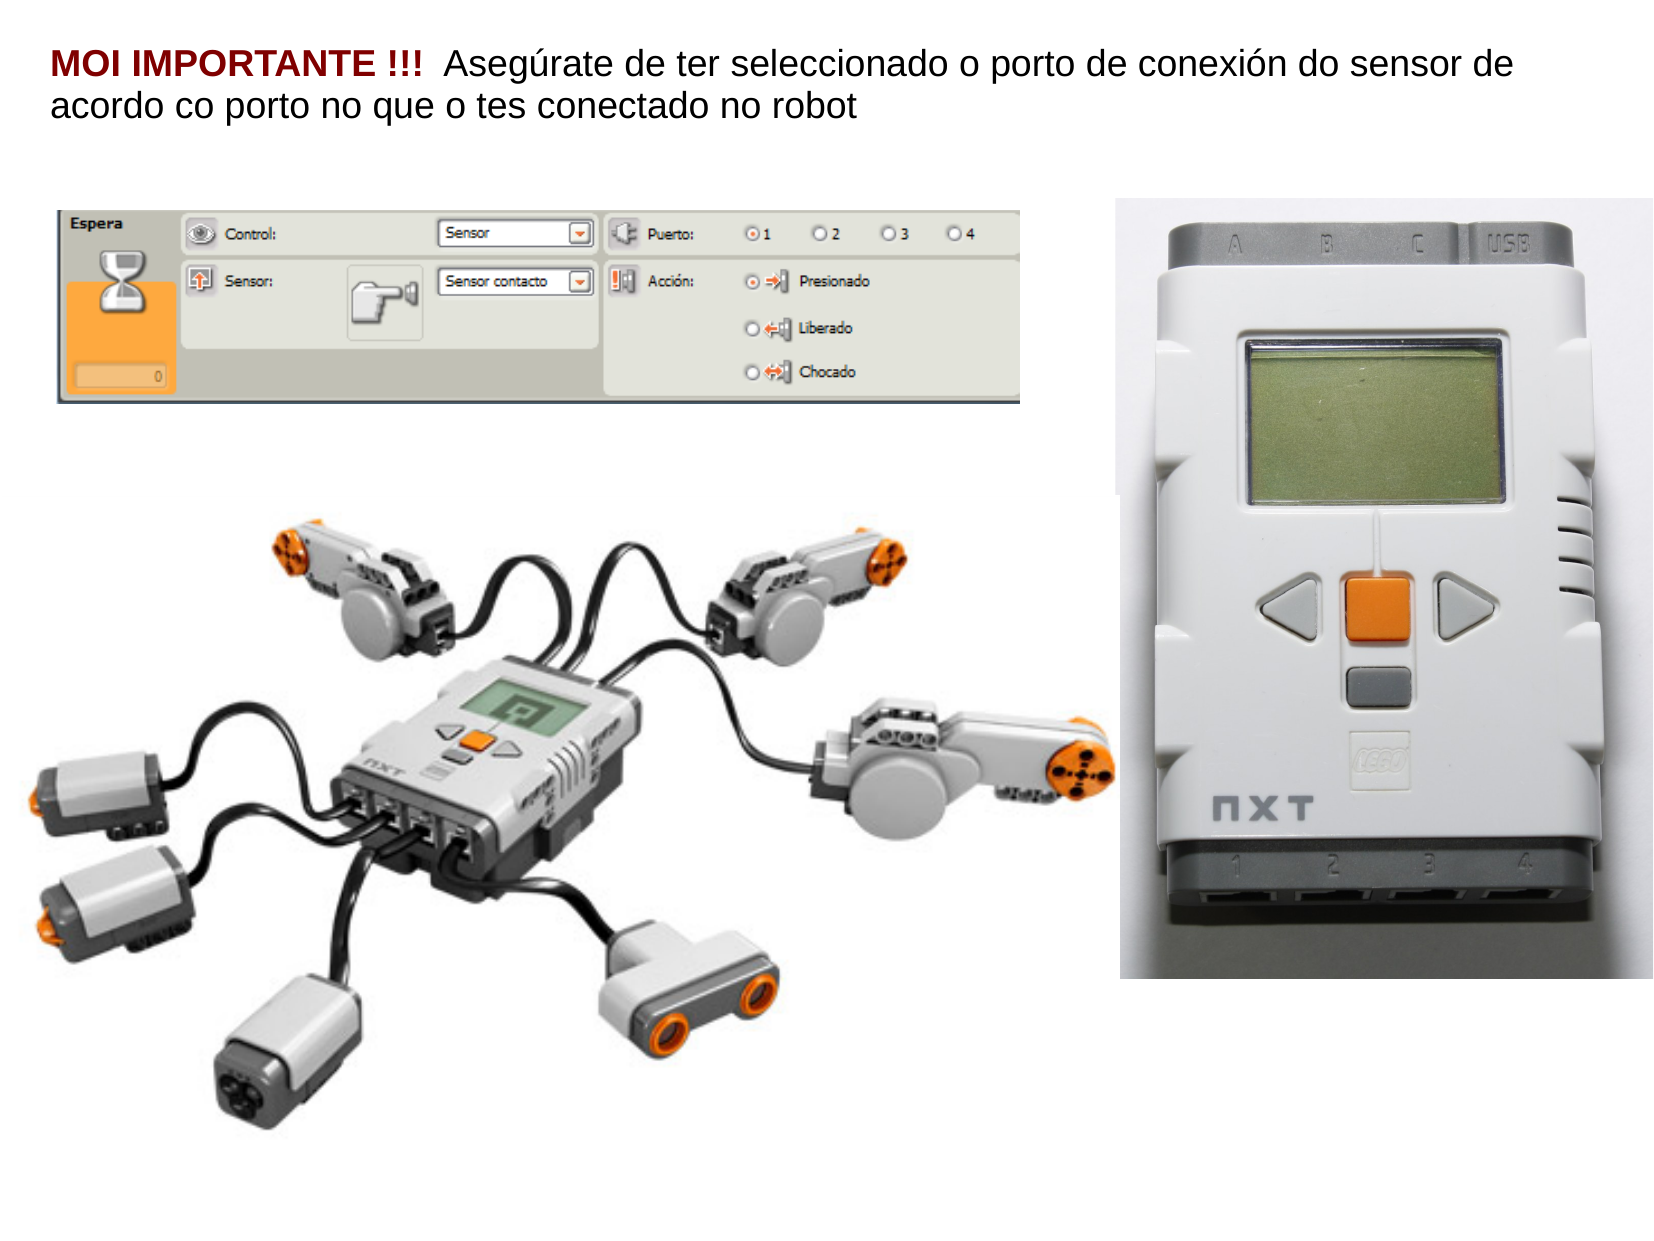

MOI IMPORTANTE !!! Asegúrate de ter seleccionado o porto de conexión do sensor de acordo co porto no que o tes conectado no robot